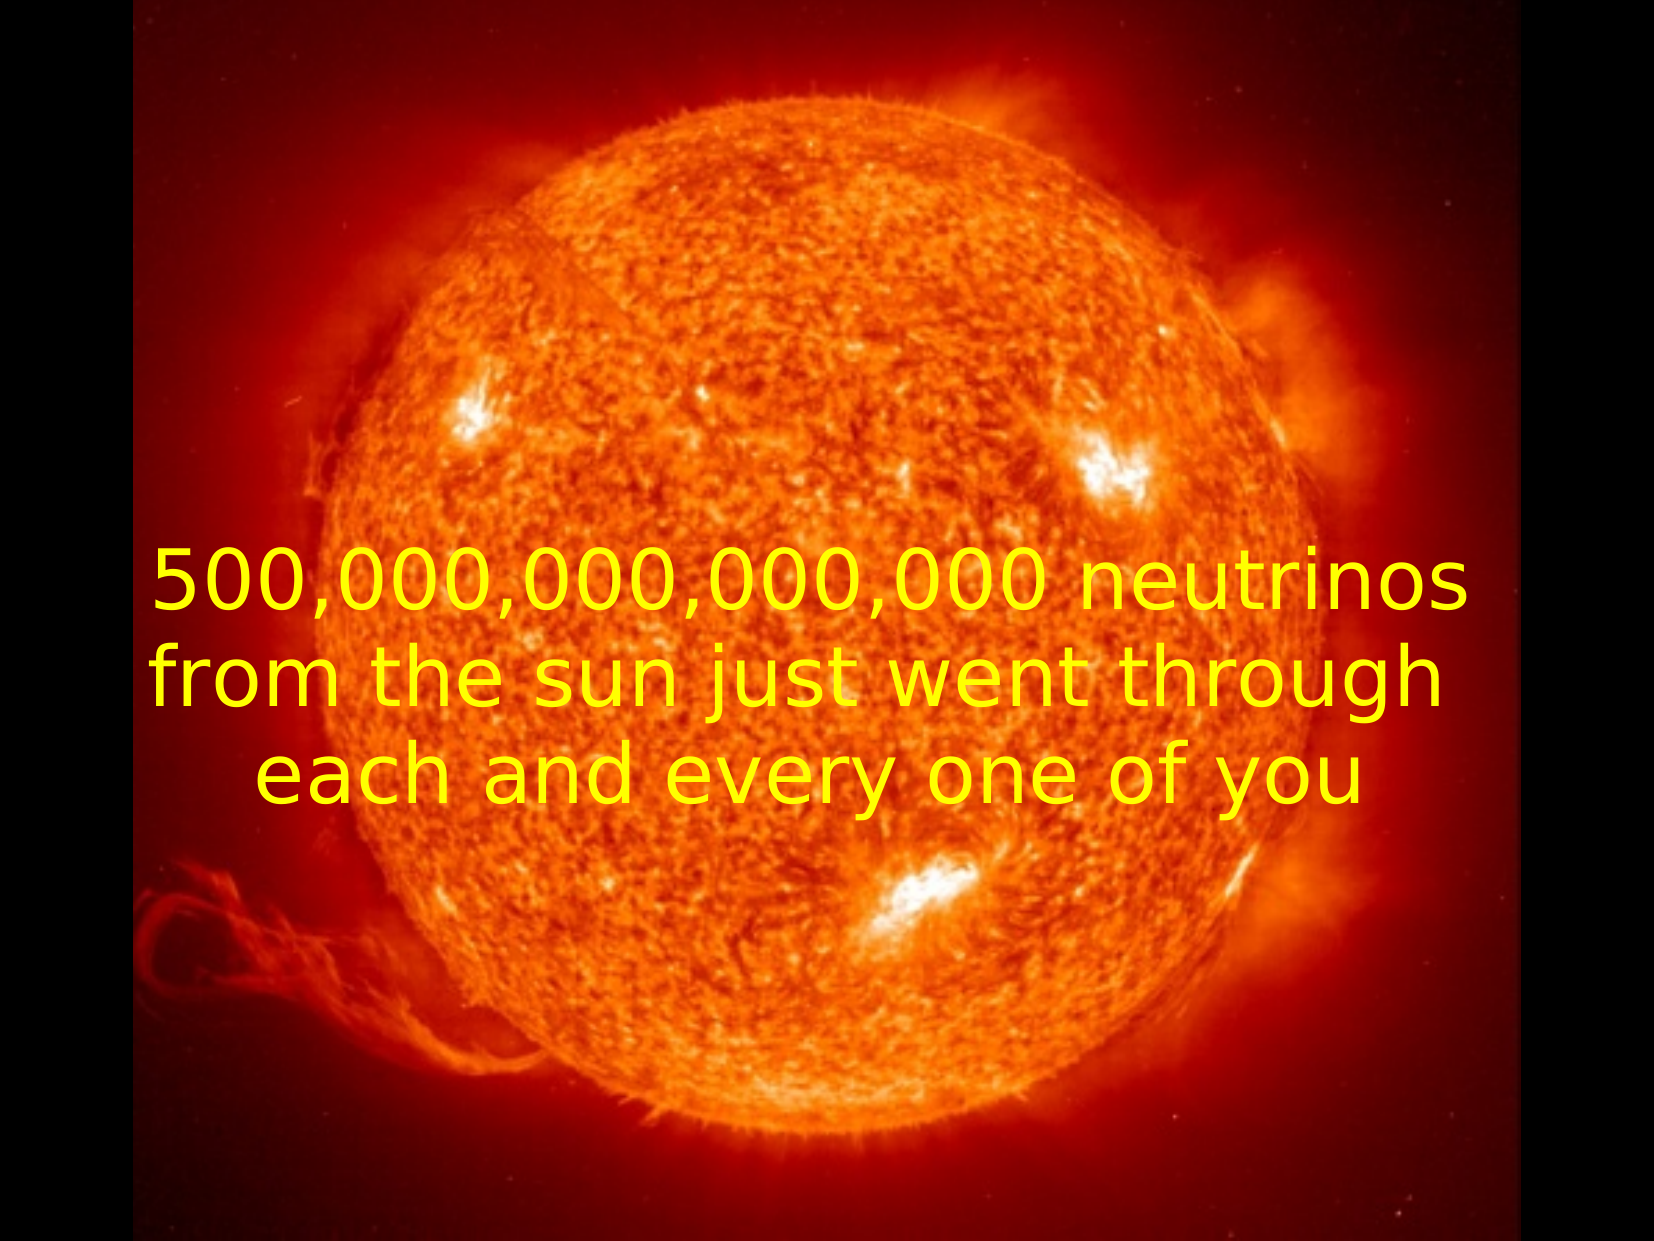

500,000,000,000,000 neutrinos
from the sun just went through
each and every one of you